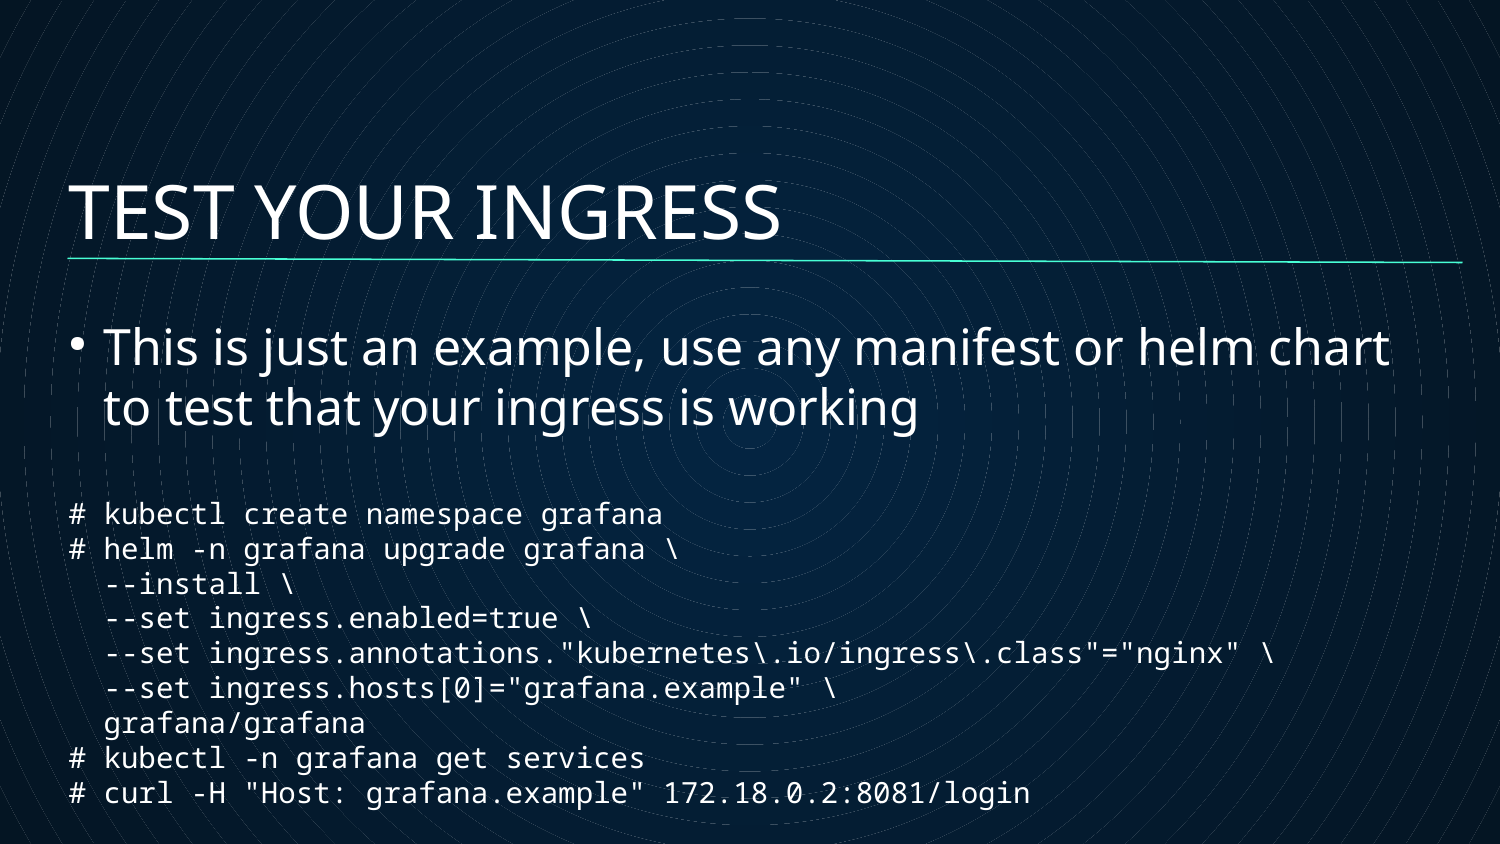

# TEST YOUR INGRESS
This is just an example, use any manifest or helm chart to test that your ingress is working
# kubectl create namespace grafana
# helm -n grafana upgrade grafana \
 --install \
 --set ingress.enabled=true \
 --set ingress.annotations."kubernetes\.io/ingress\.class"="nginx" \
 --set ingress.hosts[0]="grafana.example" \
 grafana/grafana
# kubectl -n grafana get services
# curl -H "Host: grafana.example" 172.18.0.2:8081/login